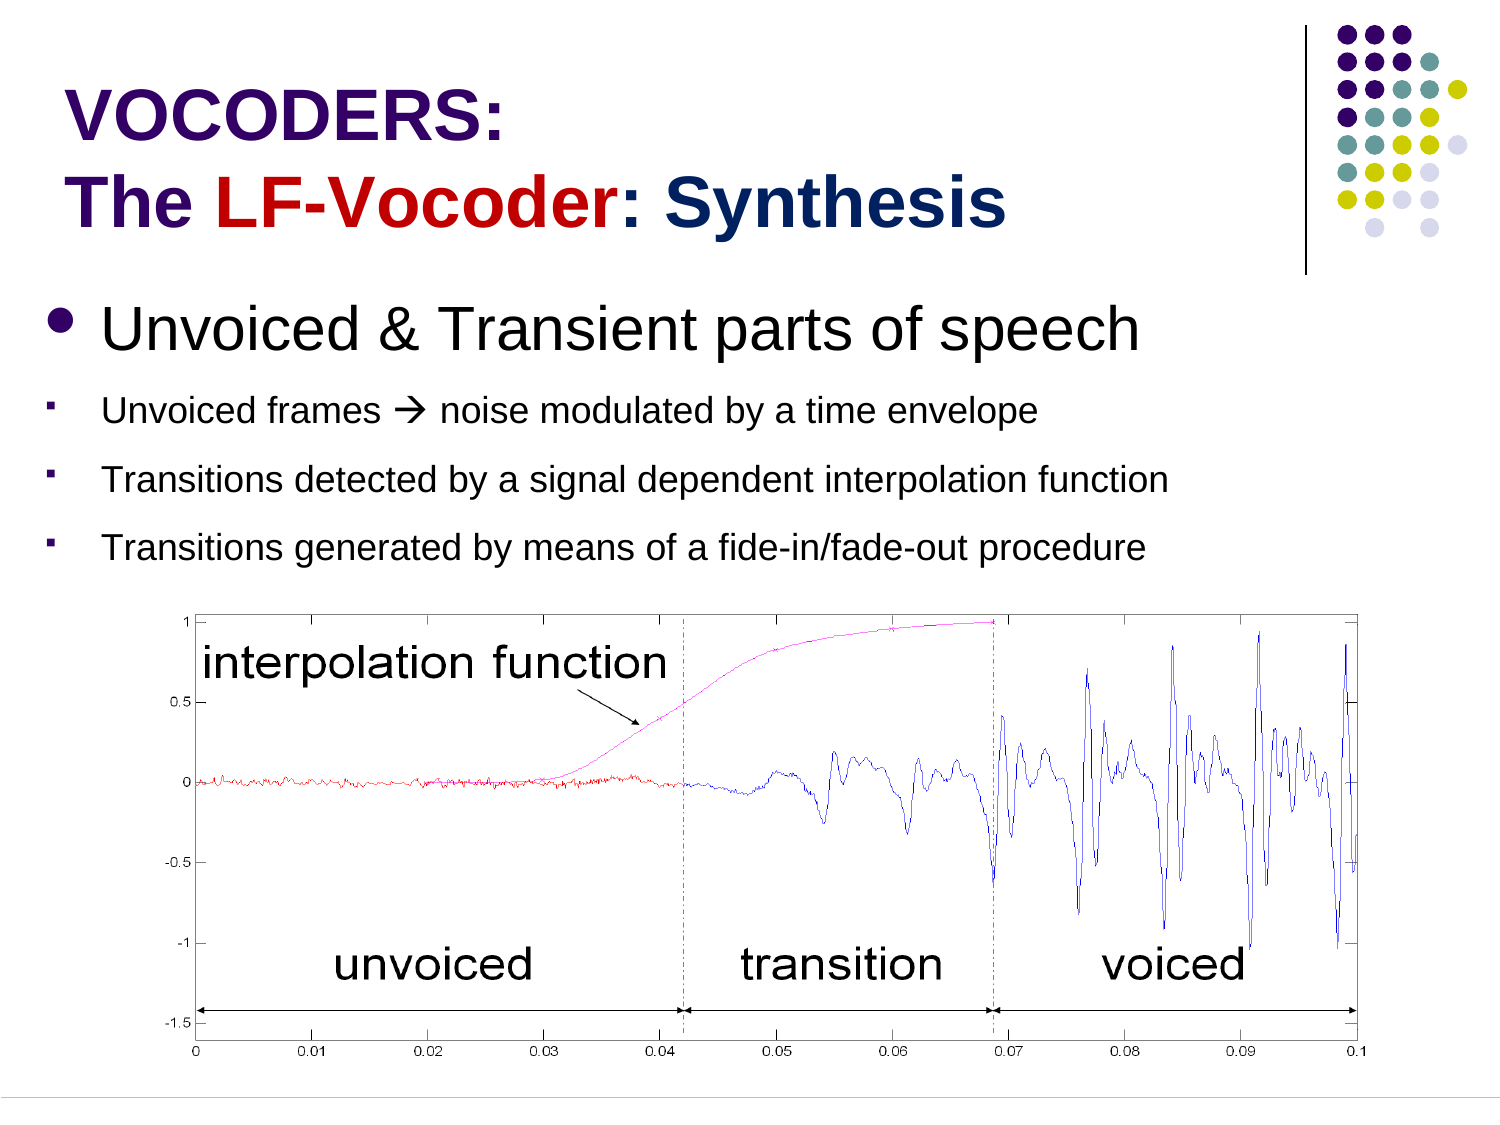

VOCODERS:
The LF-Vocoder: Synthesis
Unvoiced & Transient parts of speech
Unvoiced frames  noise modulated by a time envelope
Transitions detected by a signal dependent interpolation function
Transitions generated by means of a fide-in/fade-out procedure